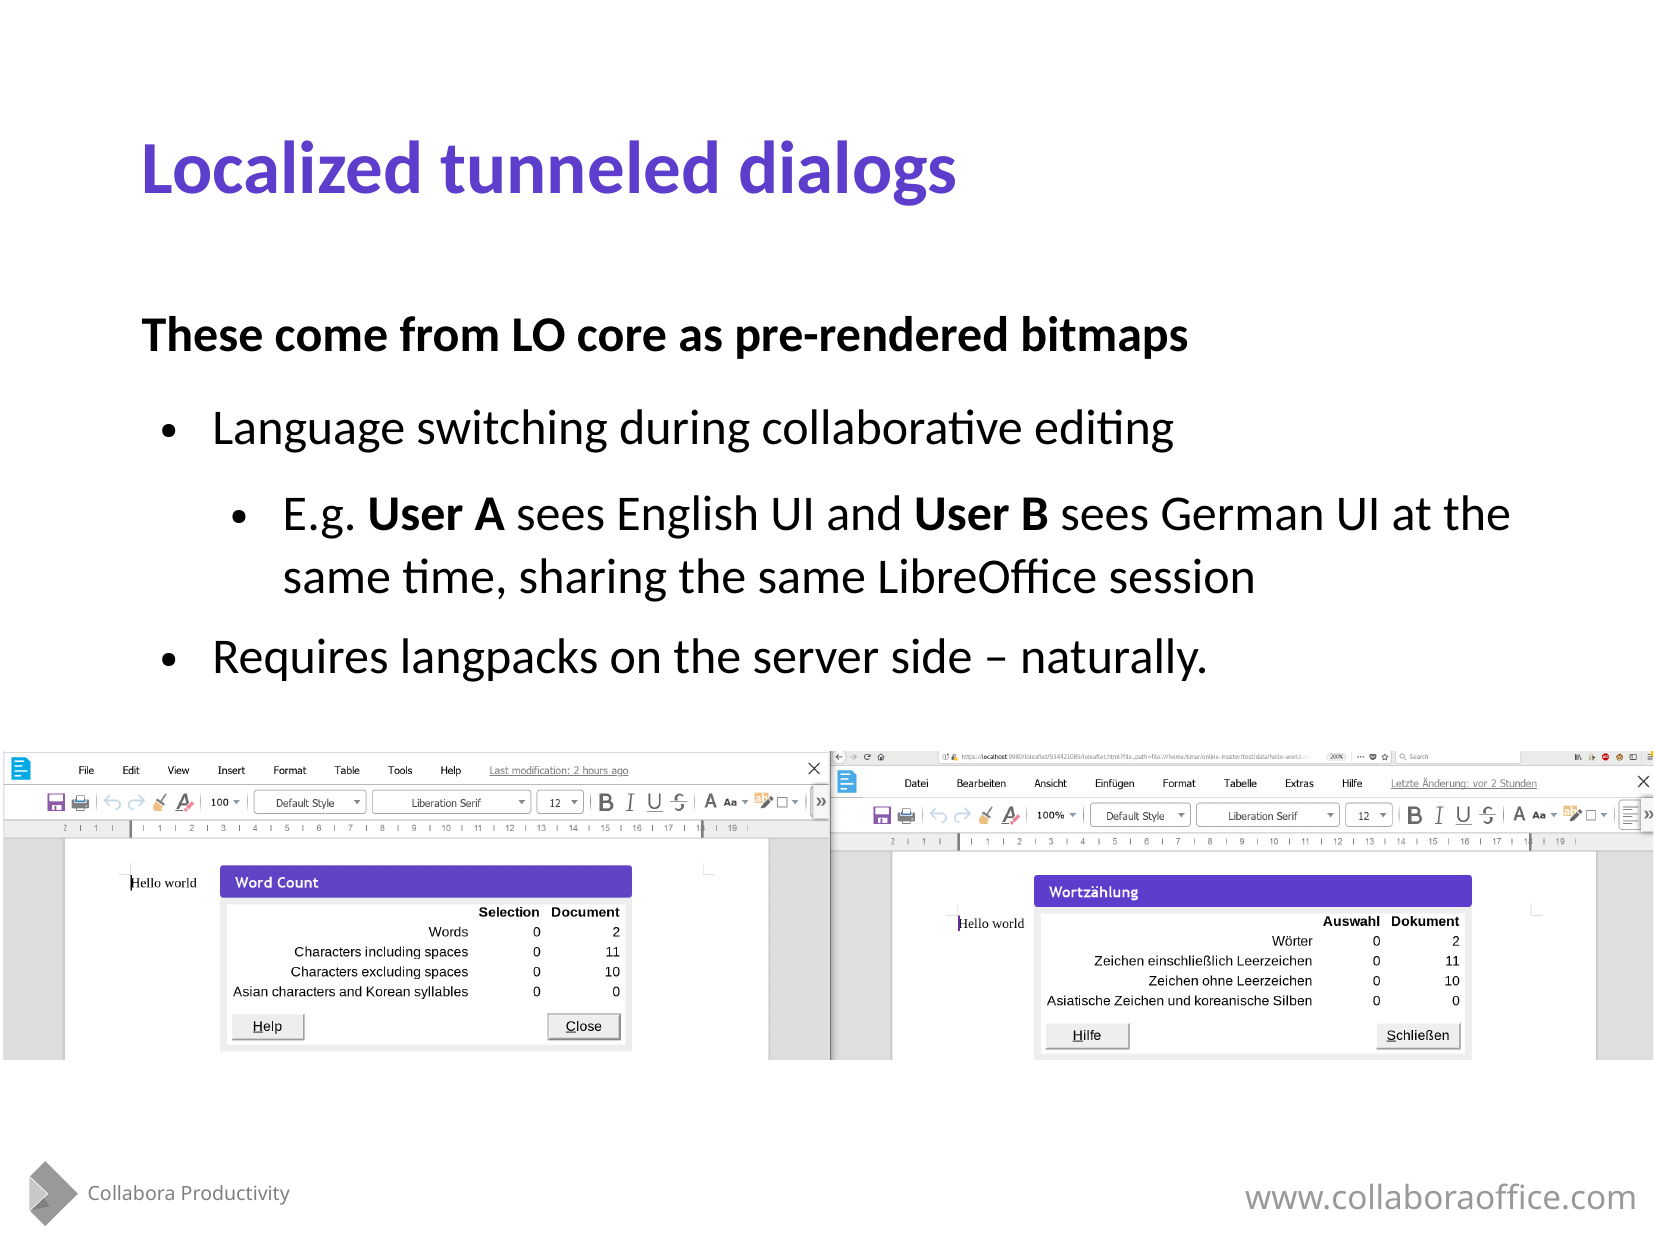

# Localized tunneled dialogs
These come from LO core as pre-rendered bitmaps
Language switching during collaborative editing
E.g. User A sees English UI and User B sees German UI at the same time, sharing the same LibreOffice session
Requires langpacks on the server side – naturally.